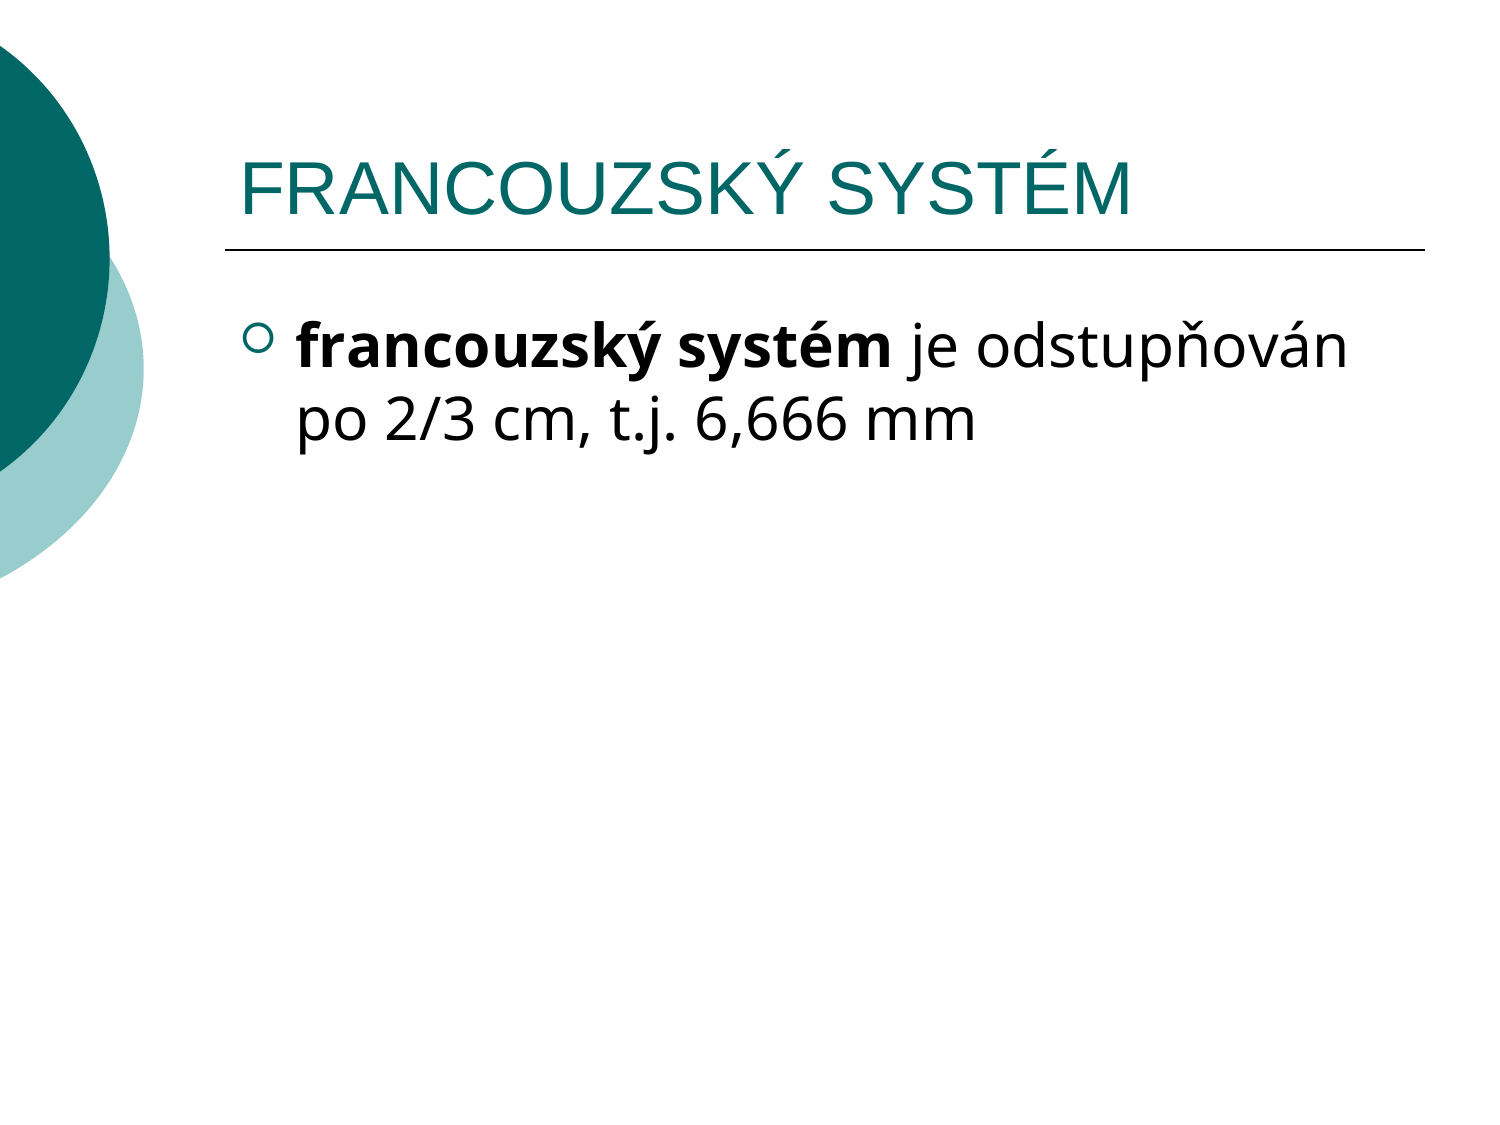

# FRANCOUZSKÝ SYSTÉM
francouzský systém je odstupňován po 2/3 cm, t.j. 6,666 mm